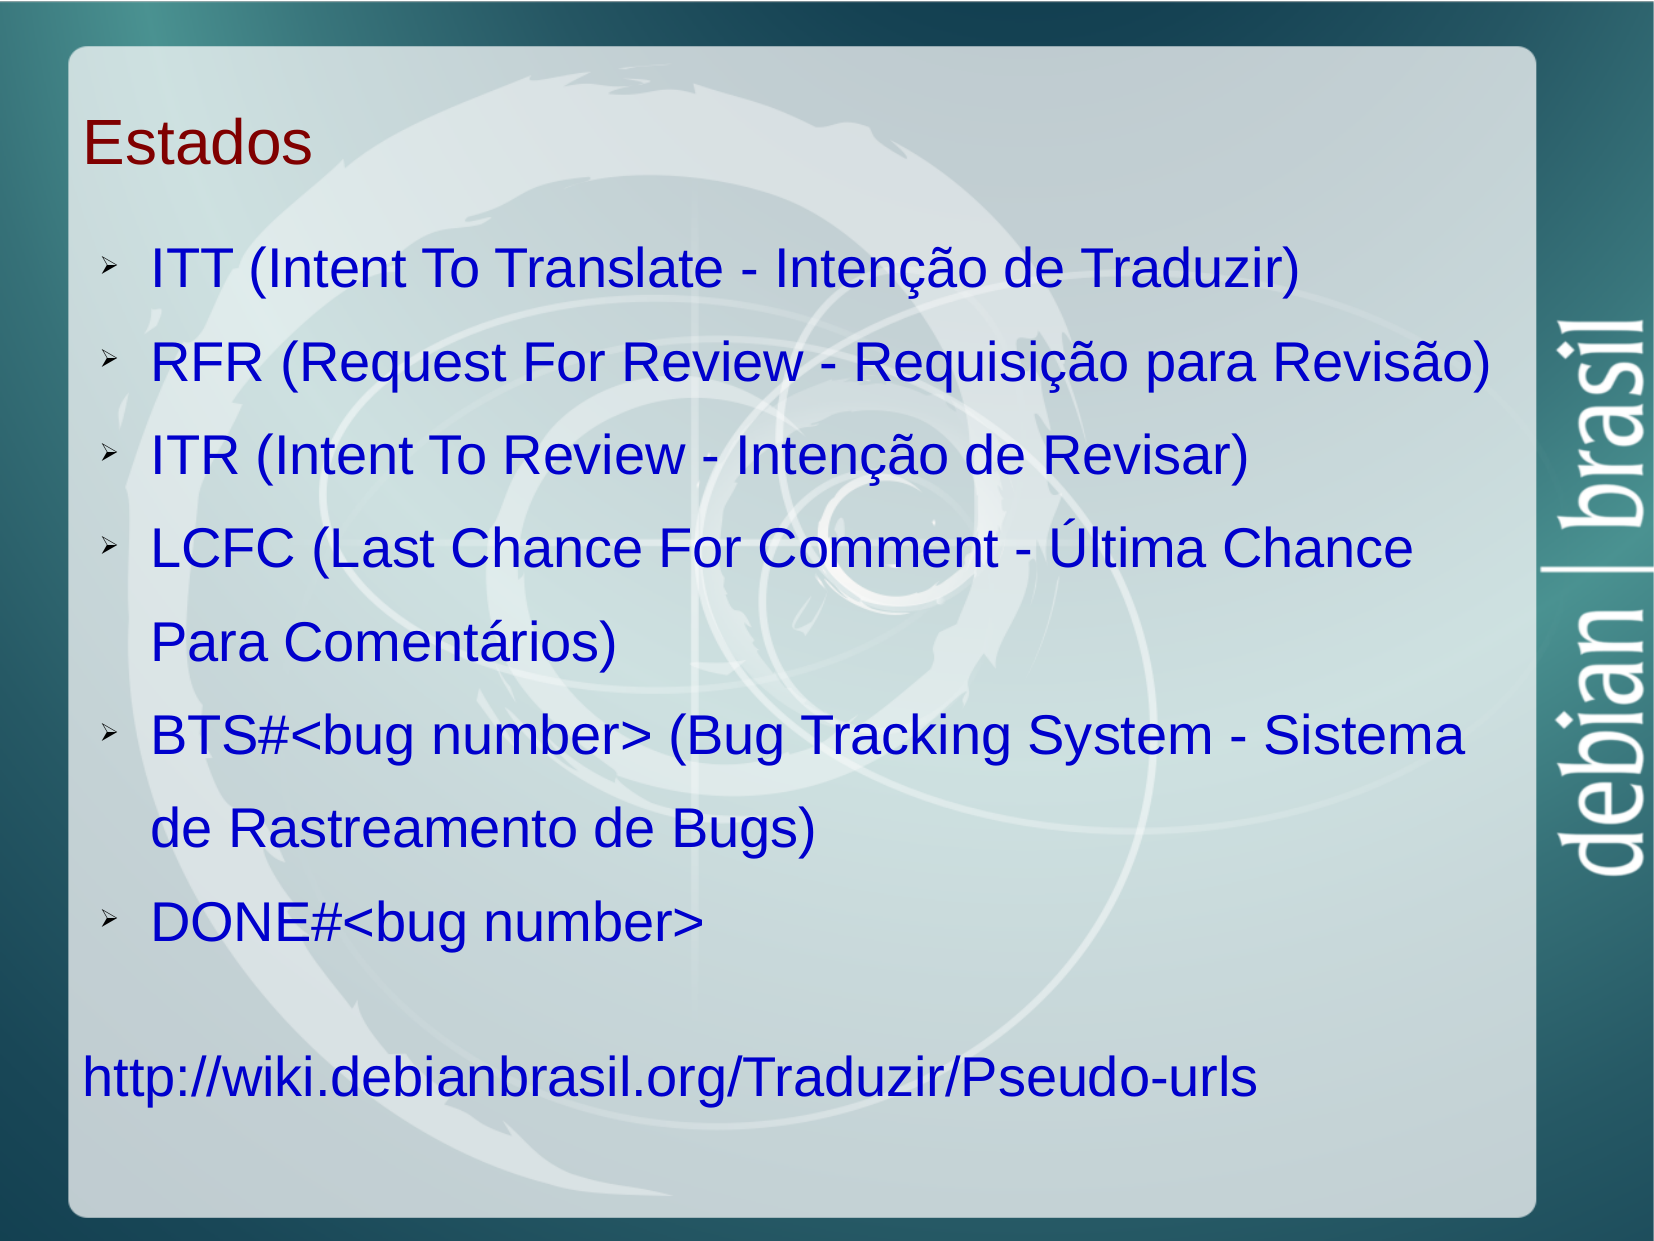

# Estados
ITT (Intent To Translate - Intenção de Traduzir)
RFR (Request For Review - Requisição para Revisão)
ITR (Intent To Review - Intenção de Revisar)
LCFC (Last Chance For Comment - Última Chance Para Comentários)
BTS#<bug number> (Bug Tracking System - Sistema de Rastreamento de Bugs)
DONE#<bug number>
http://wiki.debianbrasil.org/Traduzir/Pseudo-urls